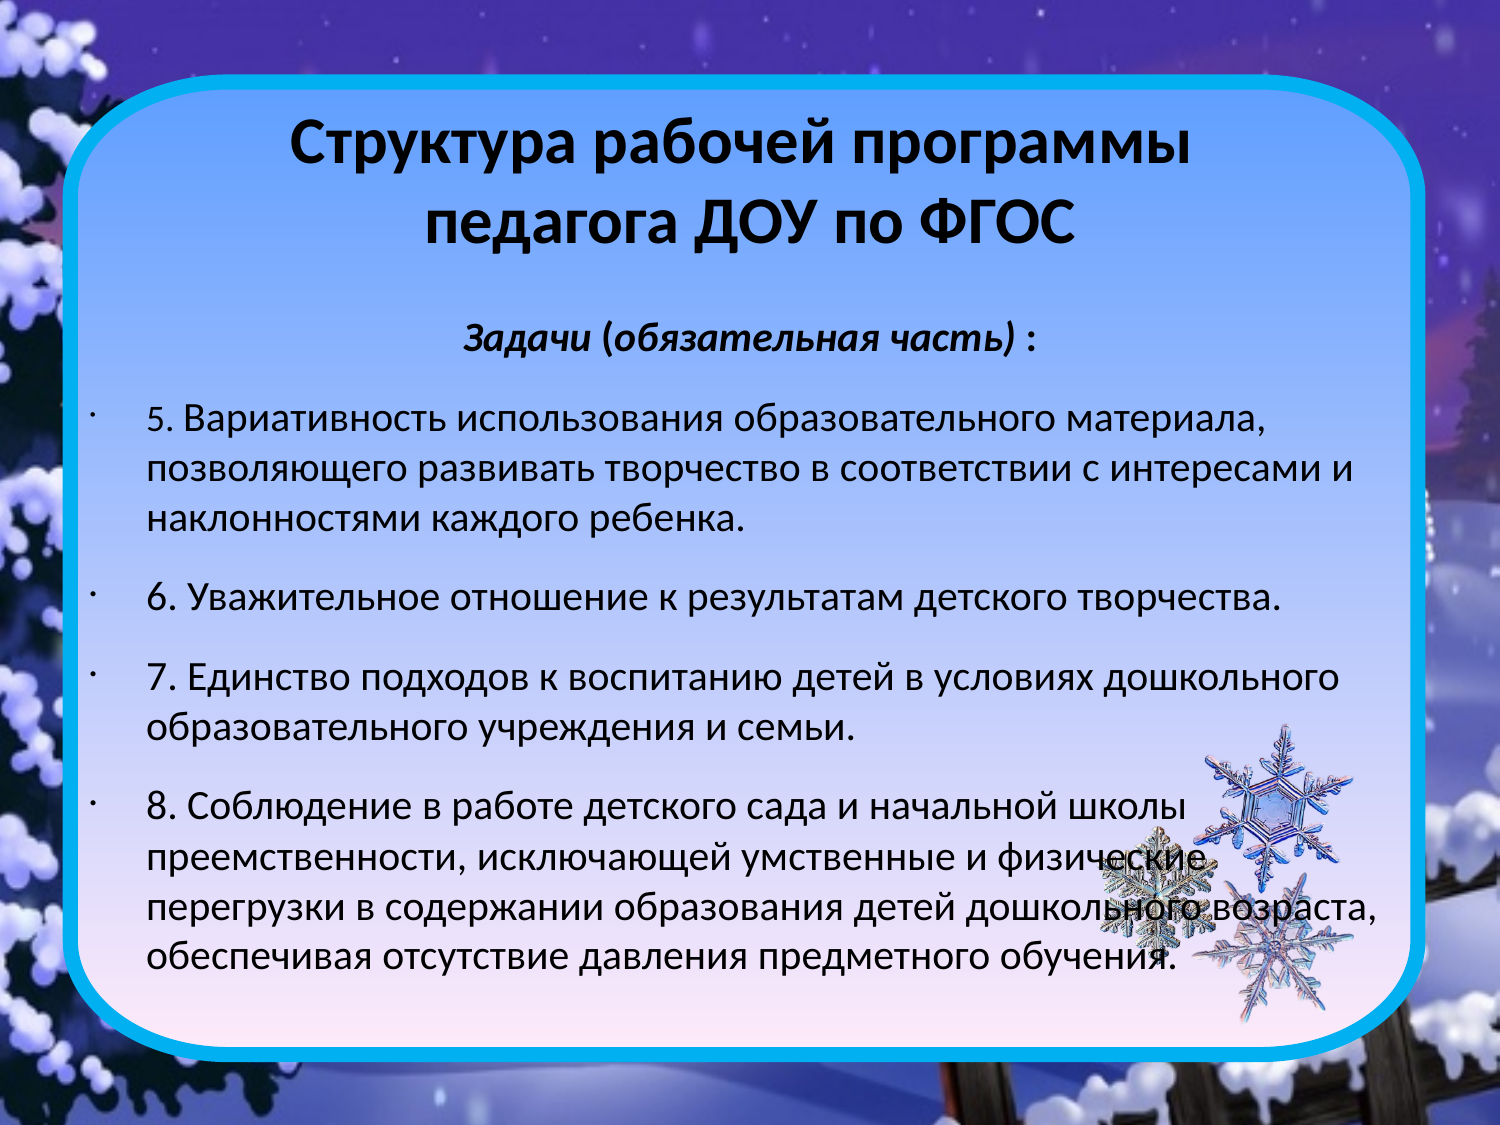

# Структура рабочей программы педагога ДОУ по ФГОС
Задачи (обязательная часть) :
5. Вариативность использования образовательного материала, позволяющего развивать творчество в соответствии с интересами и наклонностями каждого ребенка.
6. Уважительное отношение к результатам детского творчества.
7. Единство подходов к воспитанию детей в условиях дошкольного образовательного учреждения и семьи.
8. Соблюдение в работе детского сада и начальной школы преемственности, исключающей умственные и физические перегрузки в содержании образования детей дошкольного возраста, обеспечивая отсутствие давления предметного обучения.